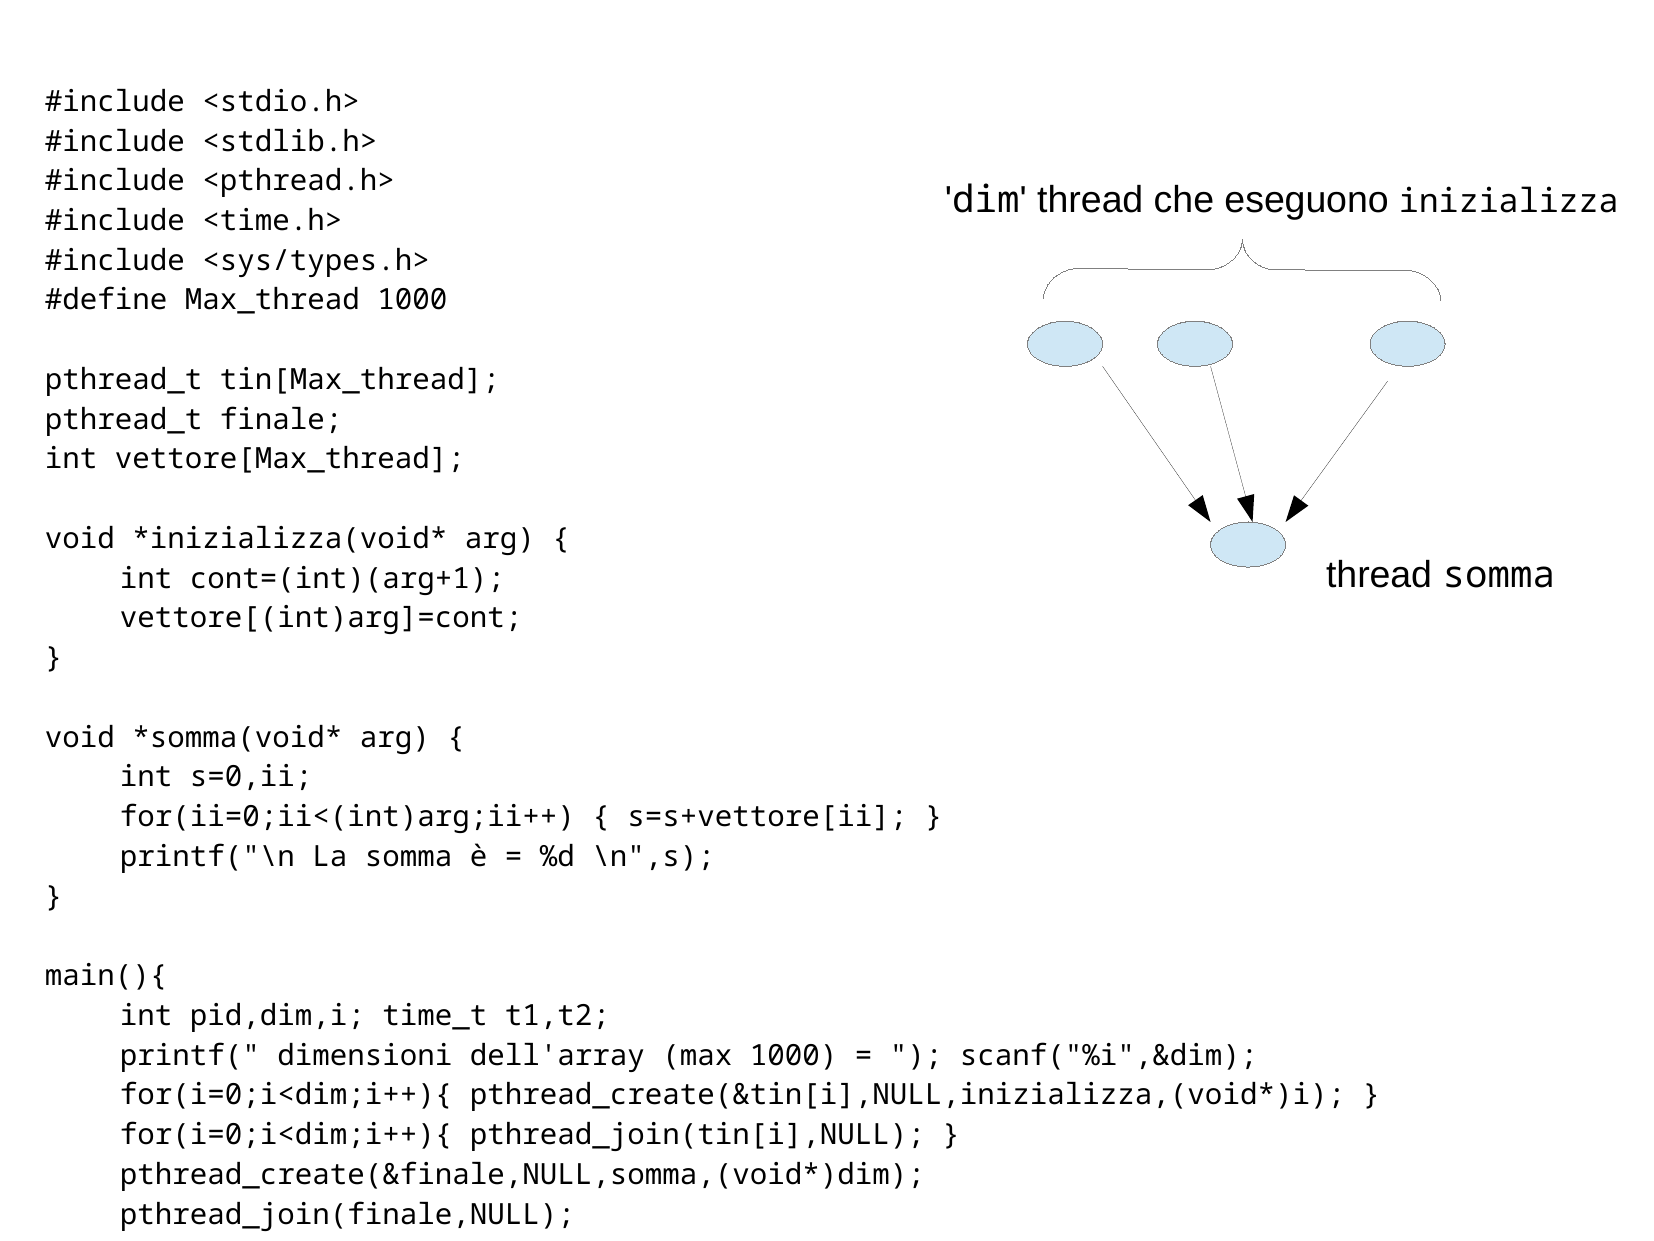

#include <stdio.h>
#include <stdlib.h>
#include <pthread.h>
#include <time.h>
#include <sys/types.h>
#define Max_thread 1000
pthread_t tin[Max_thread];
pthread_t finale;
int vettore[Max_thread];
void *inizializza(void* arg) {
	int cont=(int)(arg+1);
	vettore[(int)arg]=cont;
}
void *somma(void* arg) {
	int s=0,ii;
	for(ii=0;ii<(int)arg;ii++) { s=s+vettore[ii]; }
	printf("\n La somma è = %d \n",s);
}
main(){
	int pid,dim,i; time_t t1,t2;
	printf(" dimensioni dell'array (max 1000) = "); scanf("%i",&dim);
	for(i=0;i<dim;i++){ pthread_create(&tin[i],NULL,inizializza,(void*)i); }
	for(i=0;i<dim;i++){ pthread_join(tin[i],NULL); }
	pthread_create(&finale,NULL,somma,(void*)dim);
	pthread_join(finale,NULL);
}
'dim' thread che eseguono inizializza
thread somma